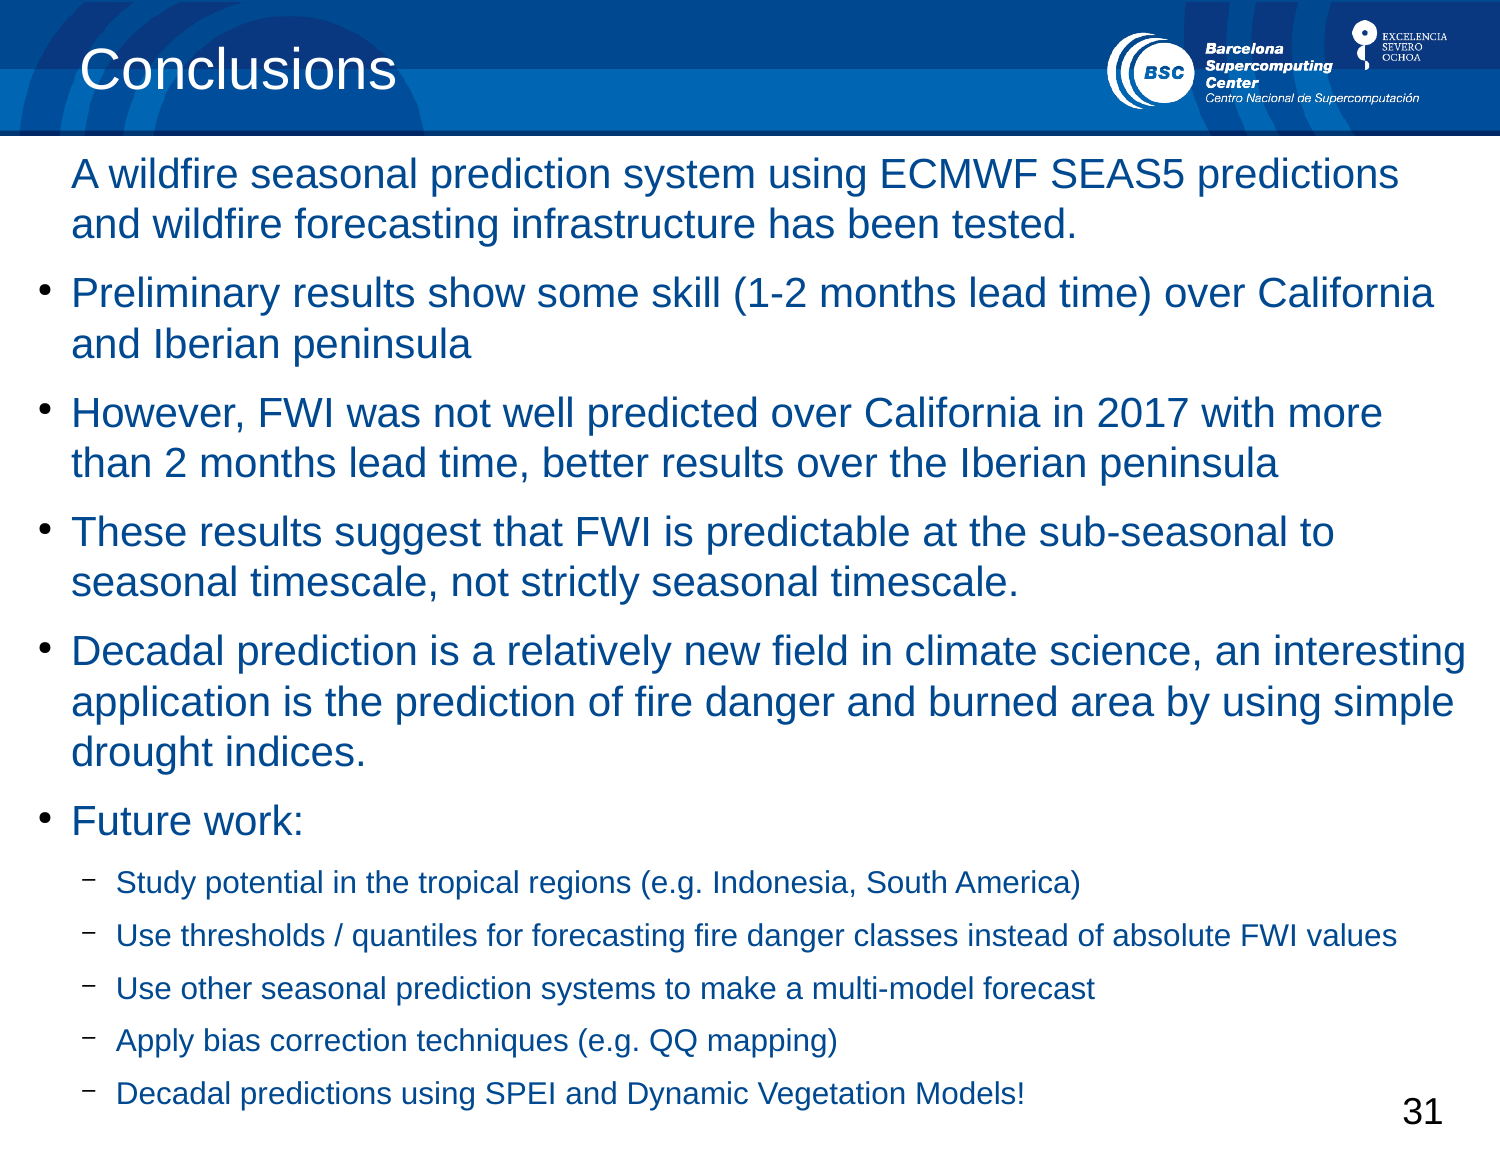

# Conclusions
A wildfire seasonal prediction system using ECMWF SEAS5 predictions and wildfire forecasting infrastructure has been tested.
Preliminary results show some skill (1-2 months lead time) over California and Iberian peninsula
However, FWI was not well predicted over California in 2017 with more than 2 months lead time, better results over the Iberian peninsula
These results suggest that FWI is predictable at the sub-seasonal to seasonal timescale, not strictly seasonal timescale.
Decadal prediction is a relatively new field in climate science, an interesting application is the prediction of fire danger and burned area by using simple drought indices.
Future work:
Study potential in the tropical regions (e.g. Indonesia, South America)
Use thresholds / quantiles for forecasting fire danger classes instead of absolute FWI values
Use other seasonal prediction systems to make a multi-model forecast
Apply bias correction techniques (e.g. QQ mapping)
Decadal predictions using SPEI and Dynamic Vegetation Models!